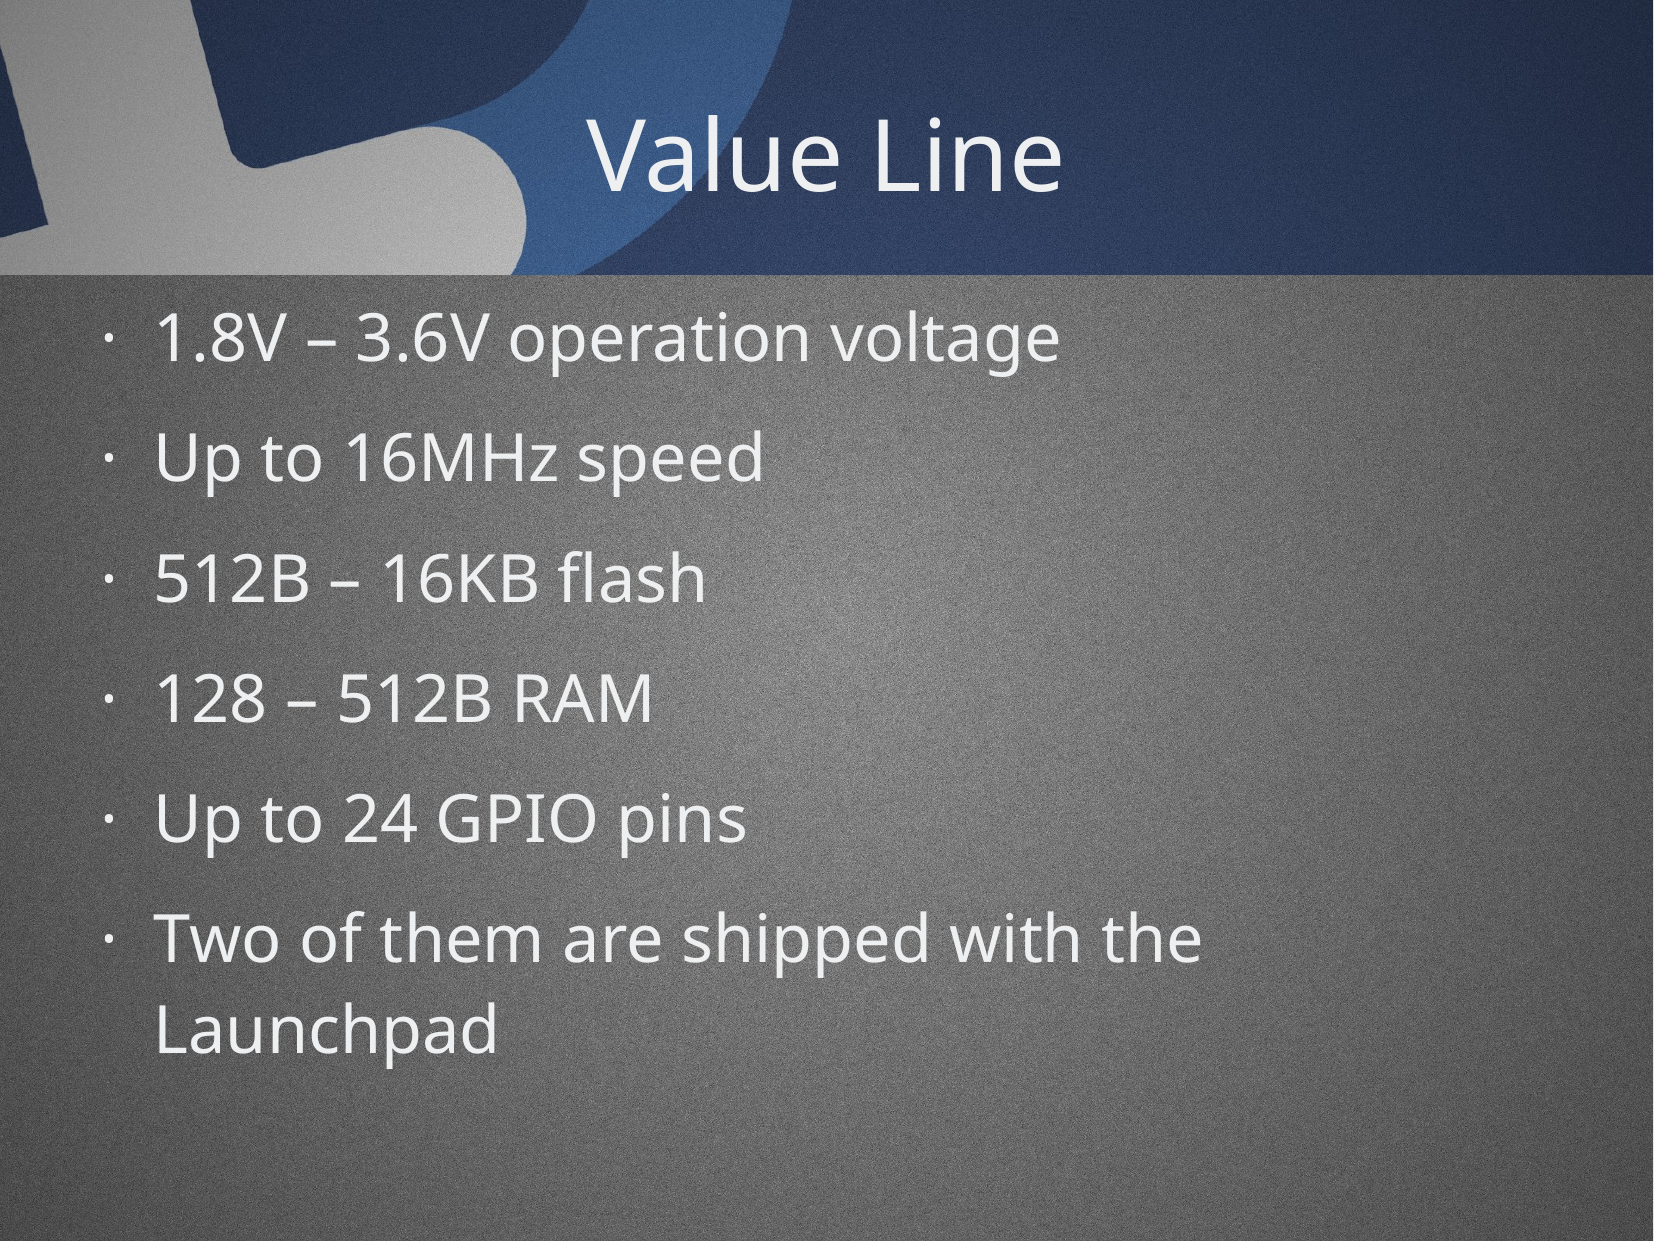

# Value Line
1.8V – 3.6V operation voltage
Up to 16MHz speed
512B – 16KB flash
128 – 512B RAM
Up to 24 GPIO pins
Two of them are shipped with the Launchpad